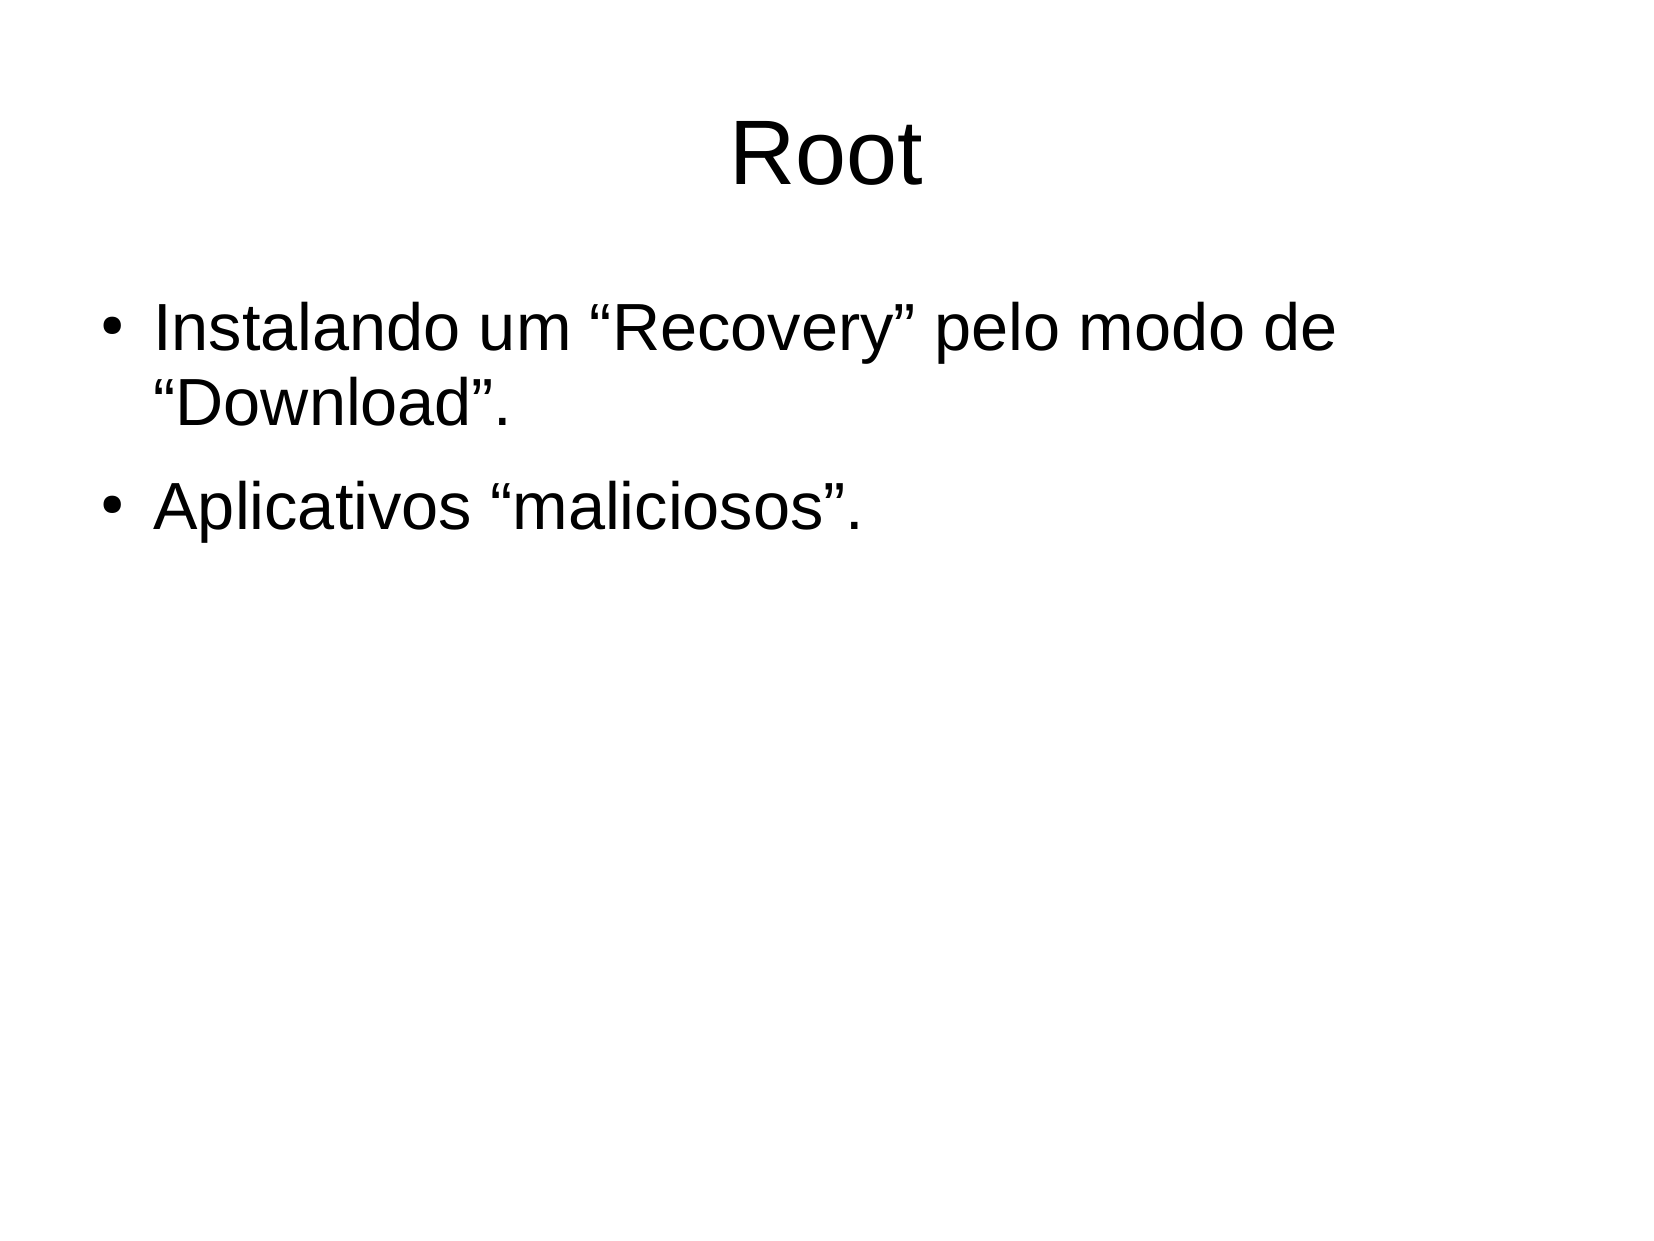

# Root
Instalando um “Recovery” pelo modo de “Download”.
Aplicativos “maliciosos”.